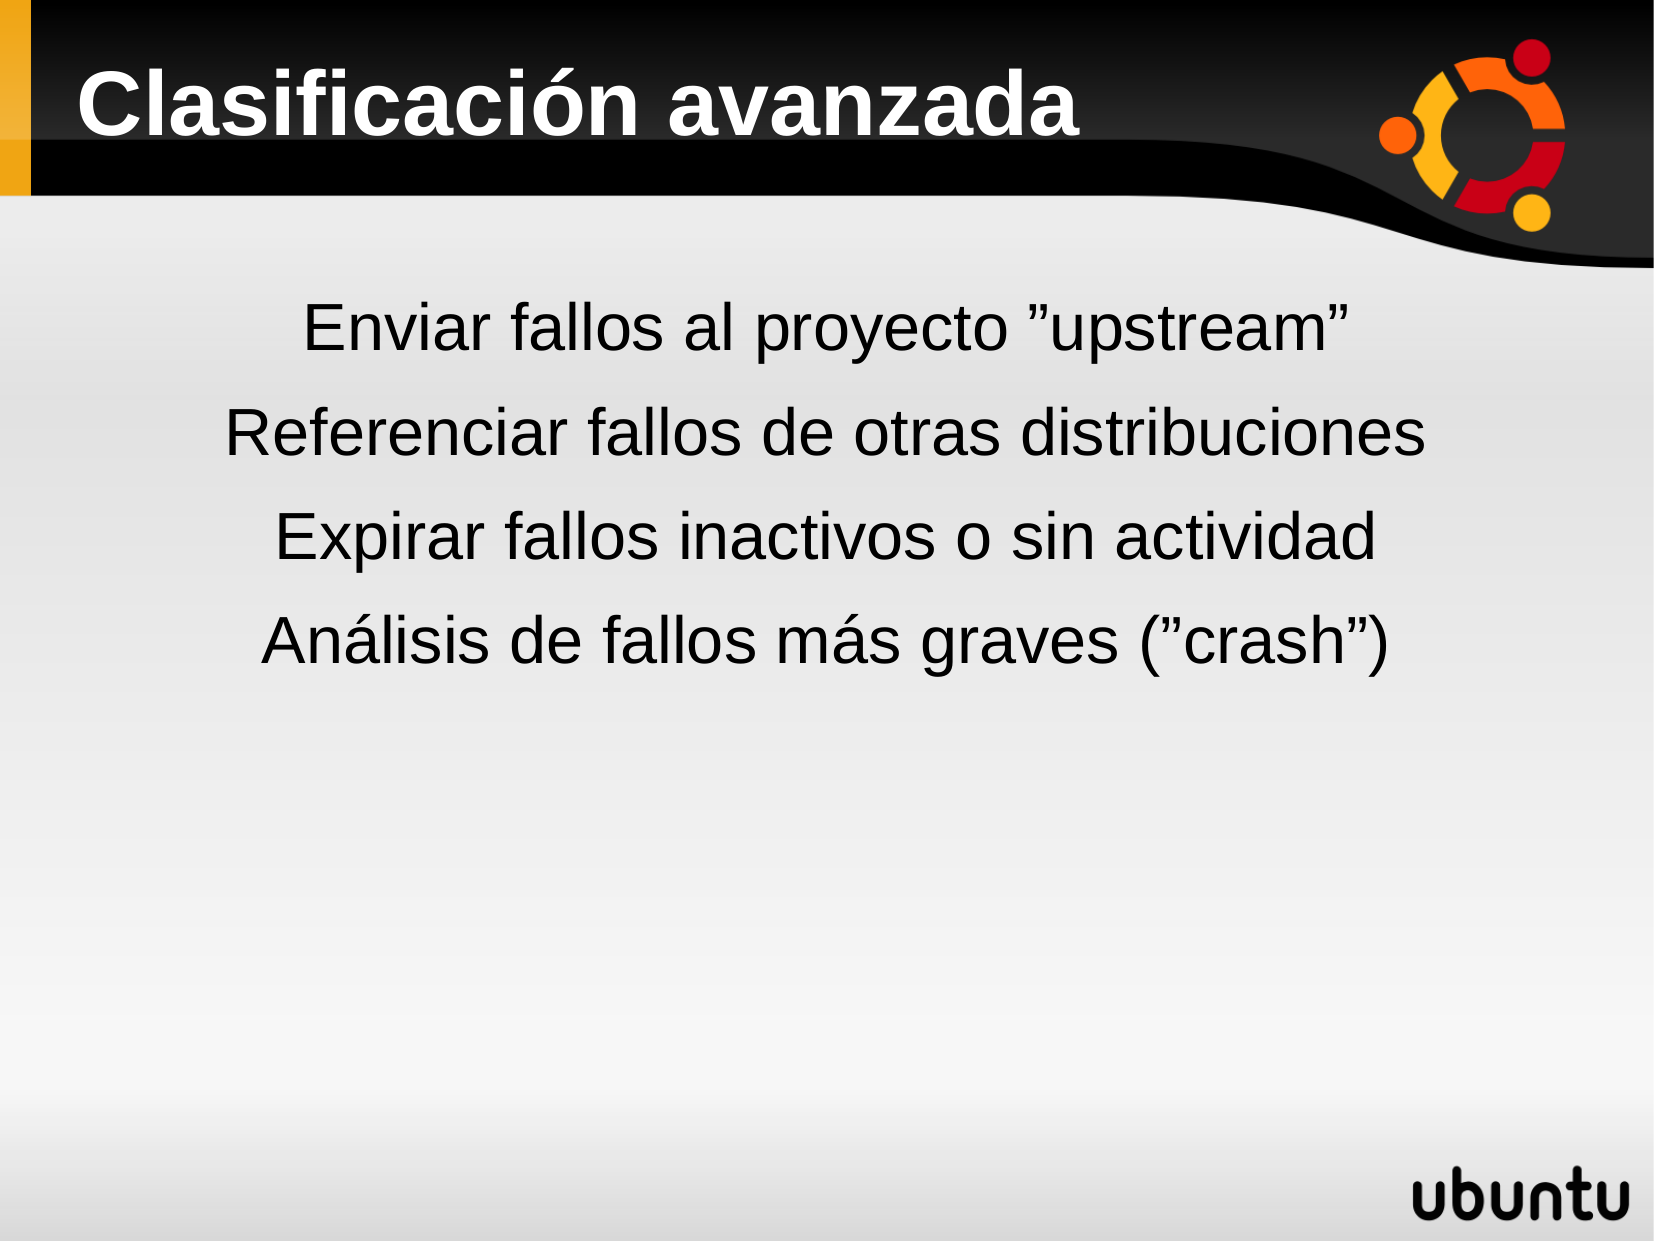

# Clasificación avanzada
Enviar fallos al proyecto ”upstream”
Referenciar fallos de otras distribuciones
Expirar fallos inactivos o sin actividad
Análisis de fallos más graves (”crash”)